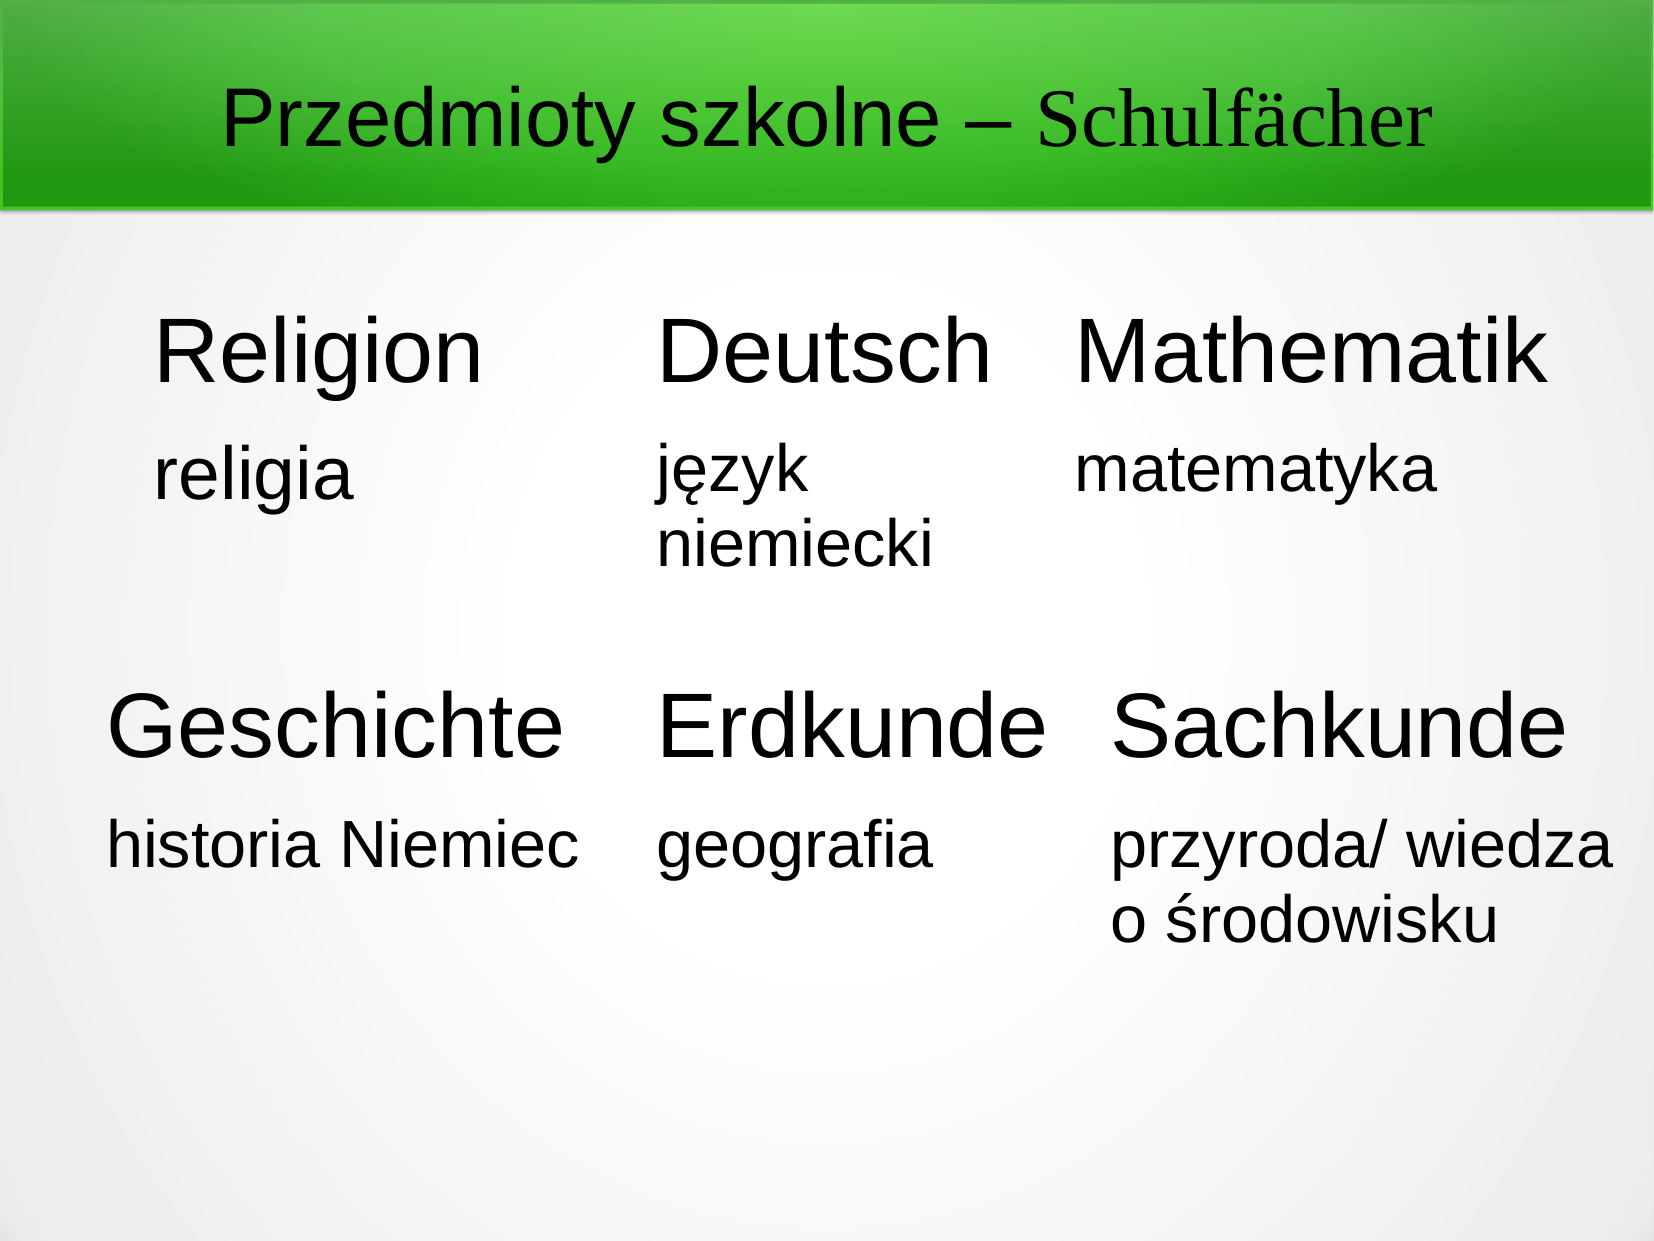

# Przedmioty szkolne – Schulfächer
Religion
religia
Deutsch
język niemiecki
Mathematik
matematyka
Geschichte
historia Niemiec
Erdkunde
geografia
Sachkunde
przyroda/ wiedza o środowisku